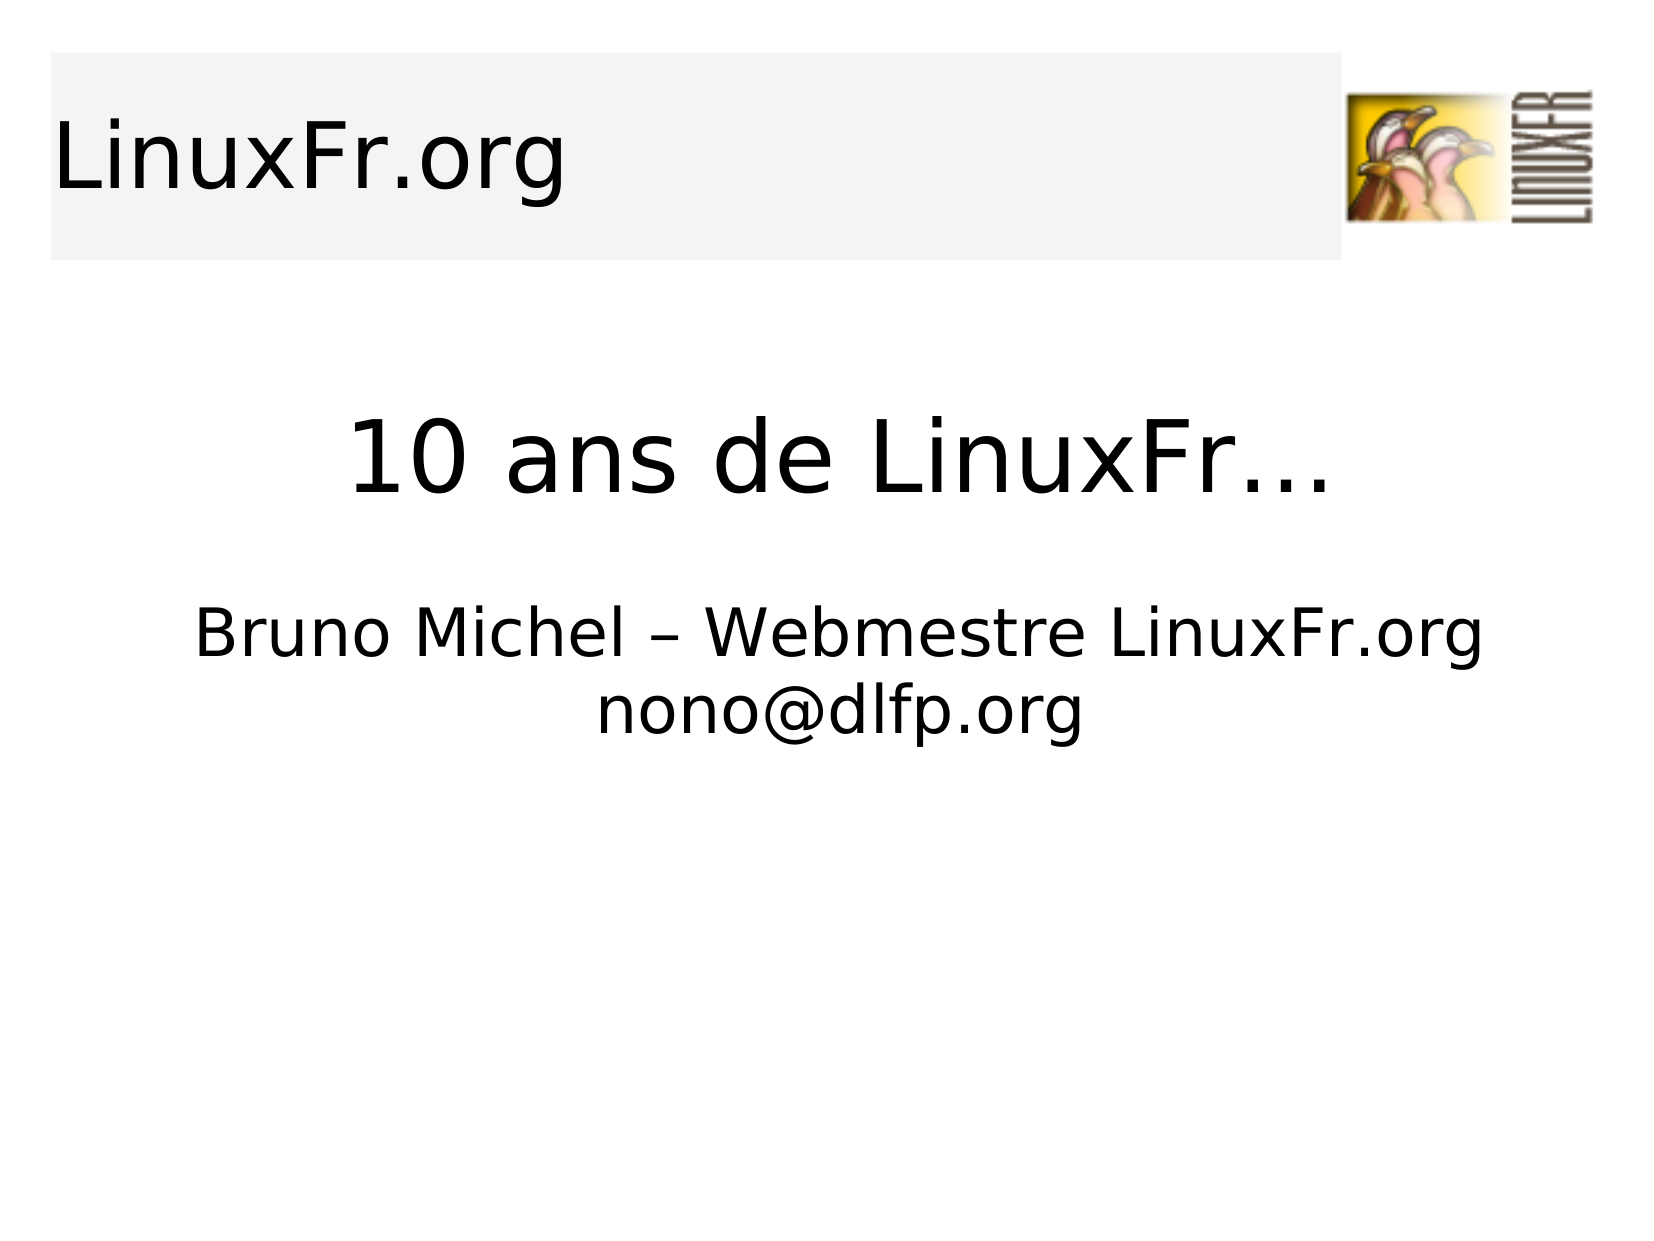

# LinuxFr.org
10 ans de LinuxFr…
Bruno Michel – Webmestre LinuxFr.org
nono@dlfp.org